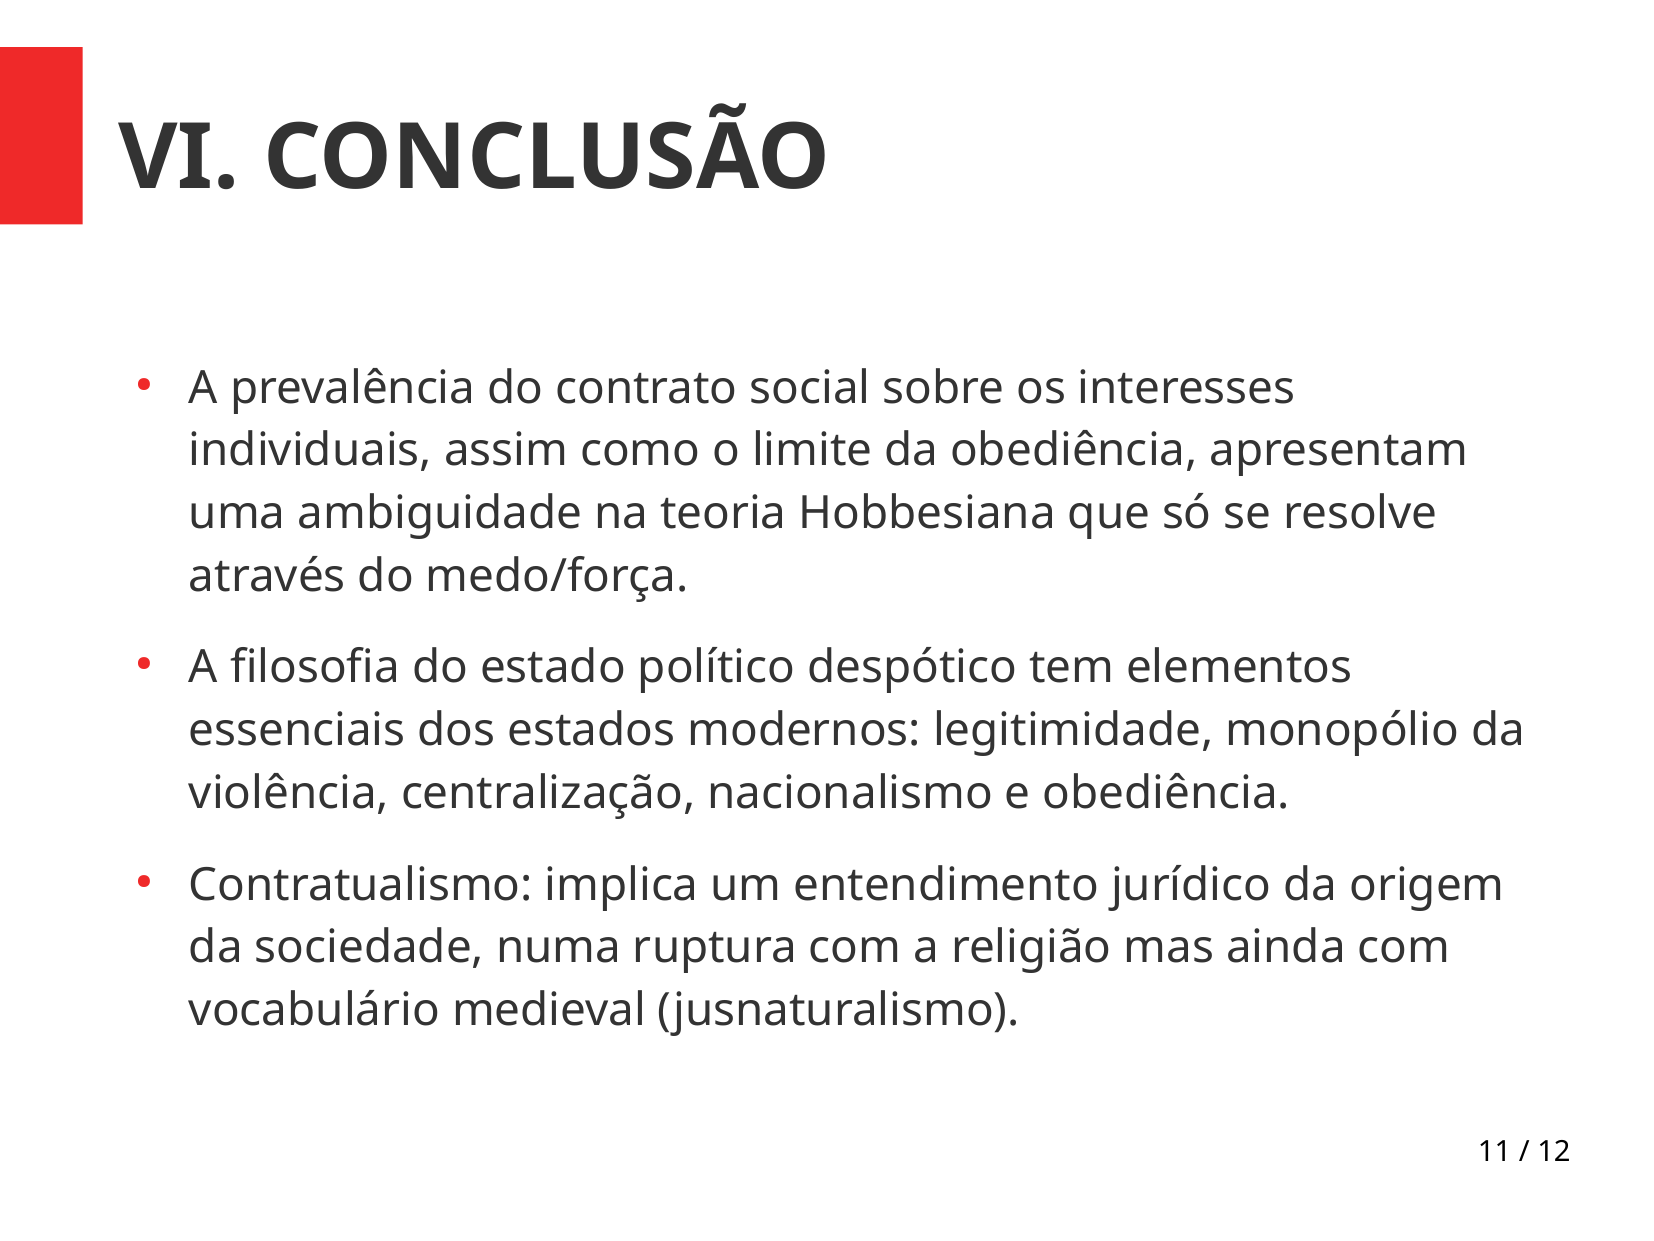

# VI. CONCLUSÃO
A prevalência do contrato social sobre os interesses individuais, assim como o limite da obediência, apresentam uma ambiguidade na teoria Hobbesiana que só se resolve através do medo/força.
A filosofia do estado político despótico tem elementos essenciais dos estados modernos: legitimidade, monopólio da violência, centralização, nacionalismo e obediência.
Contratualismo: implica um entendimento jurídico da origem da sociedade, numa ruptura com a religião mas ainda com vocabulário medieval (jusnaturalismo).
11